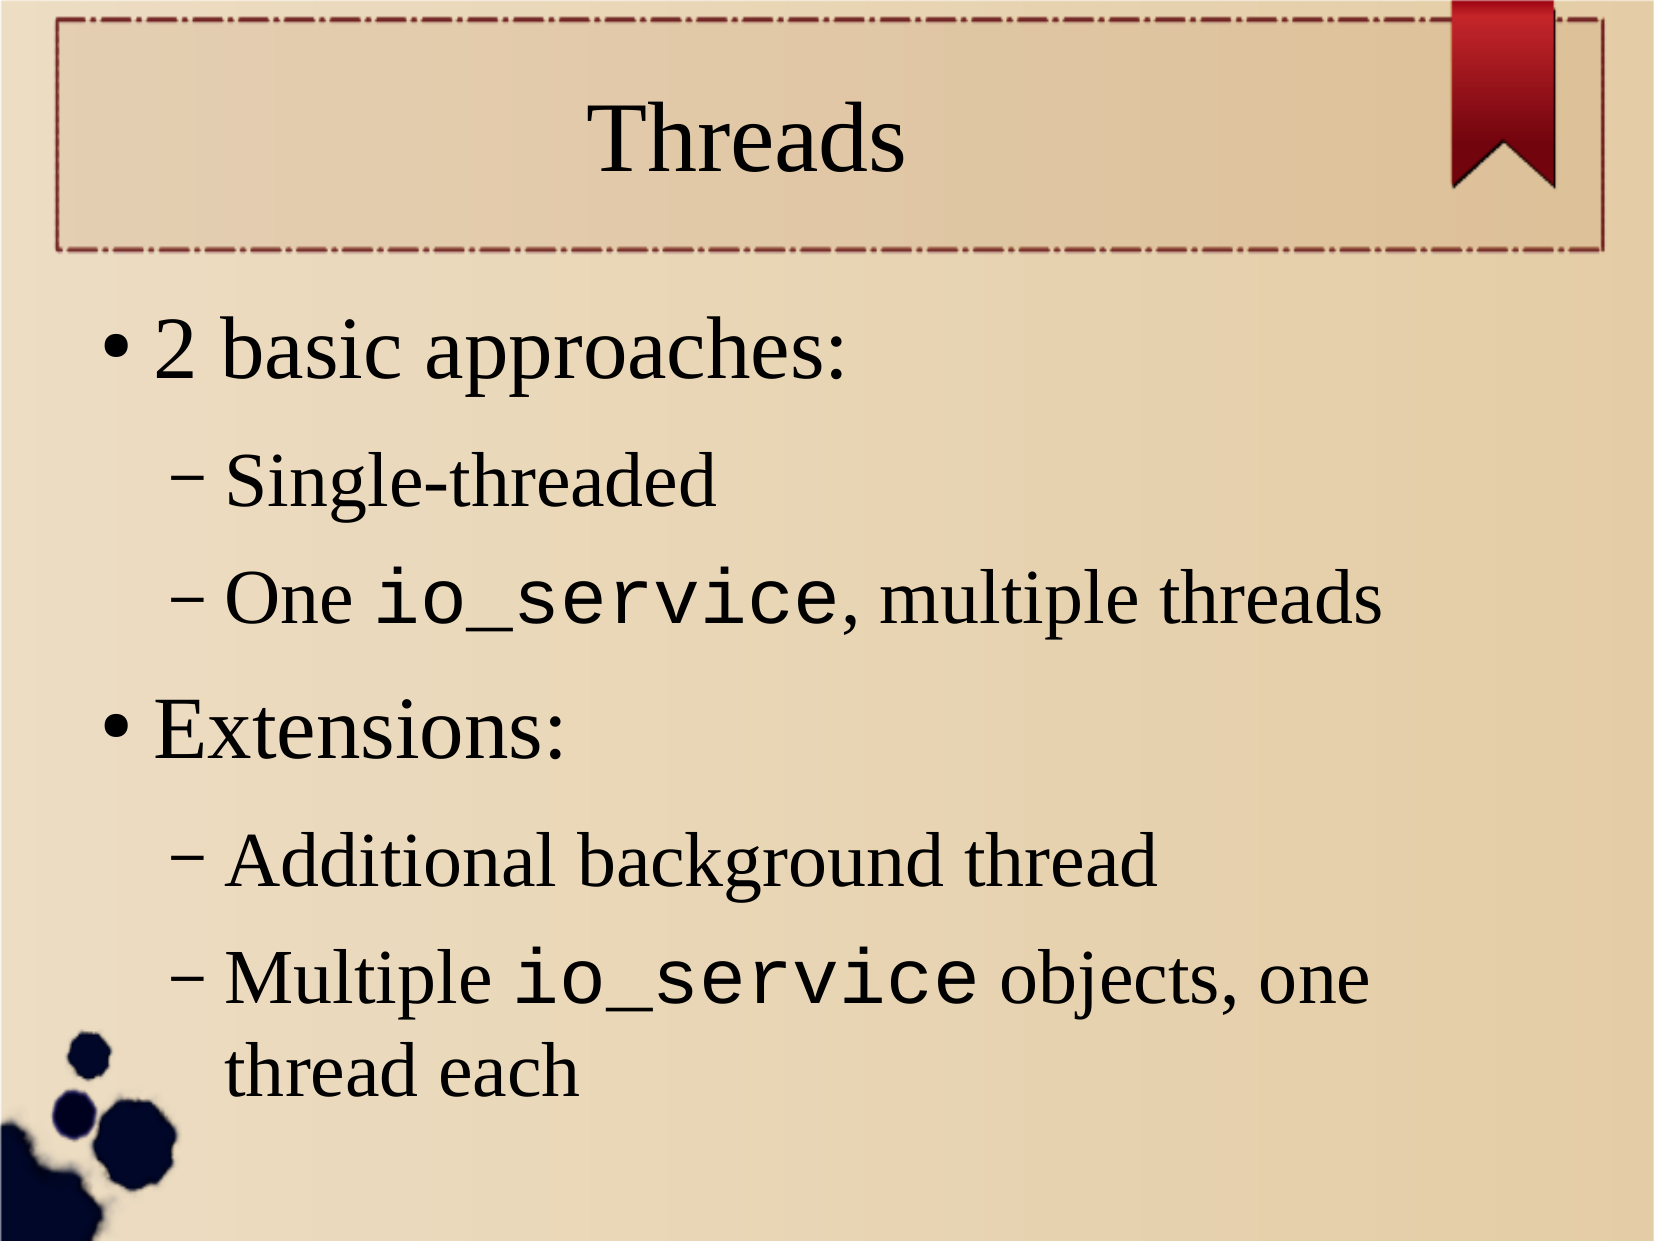

# Threads
2 basic approaches:
Single-threaded
One io_service, multiple threads
Extensions:
Additional background thread
Multiple io_service objects, one thread each